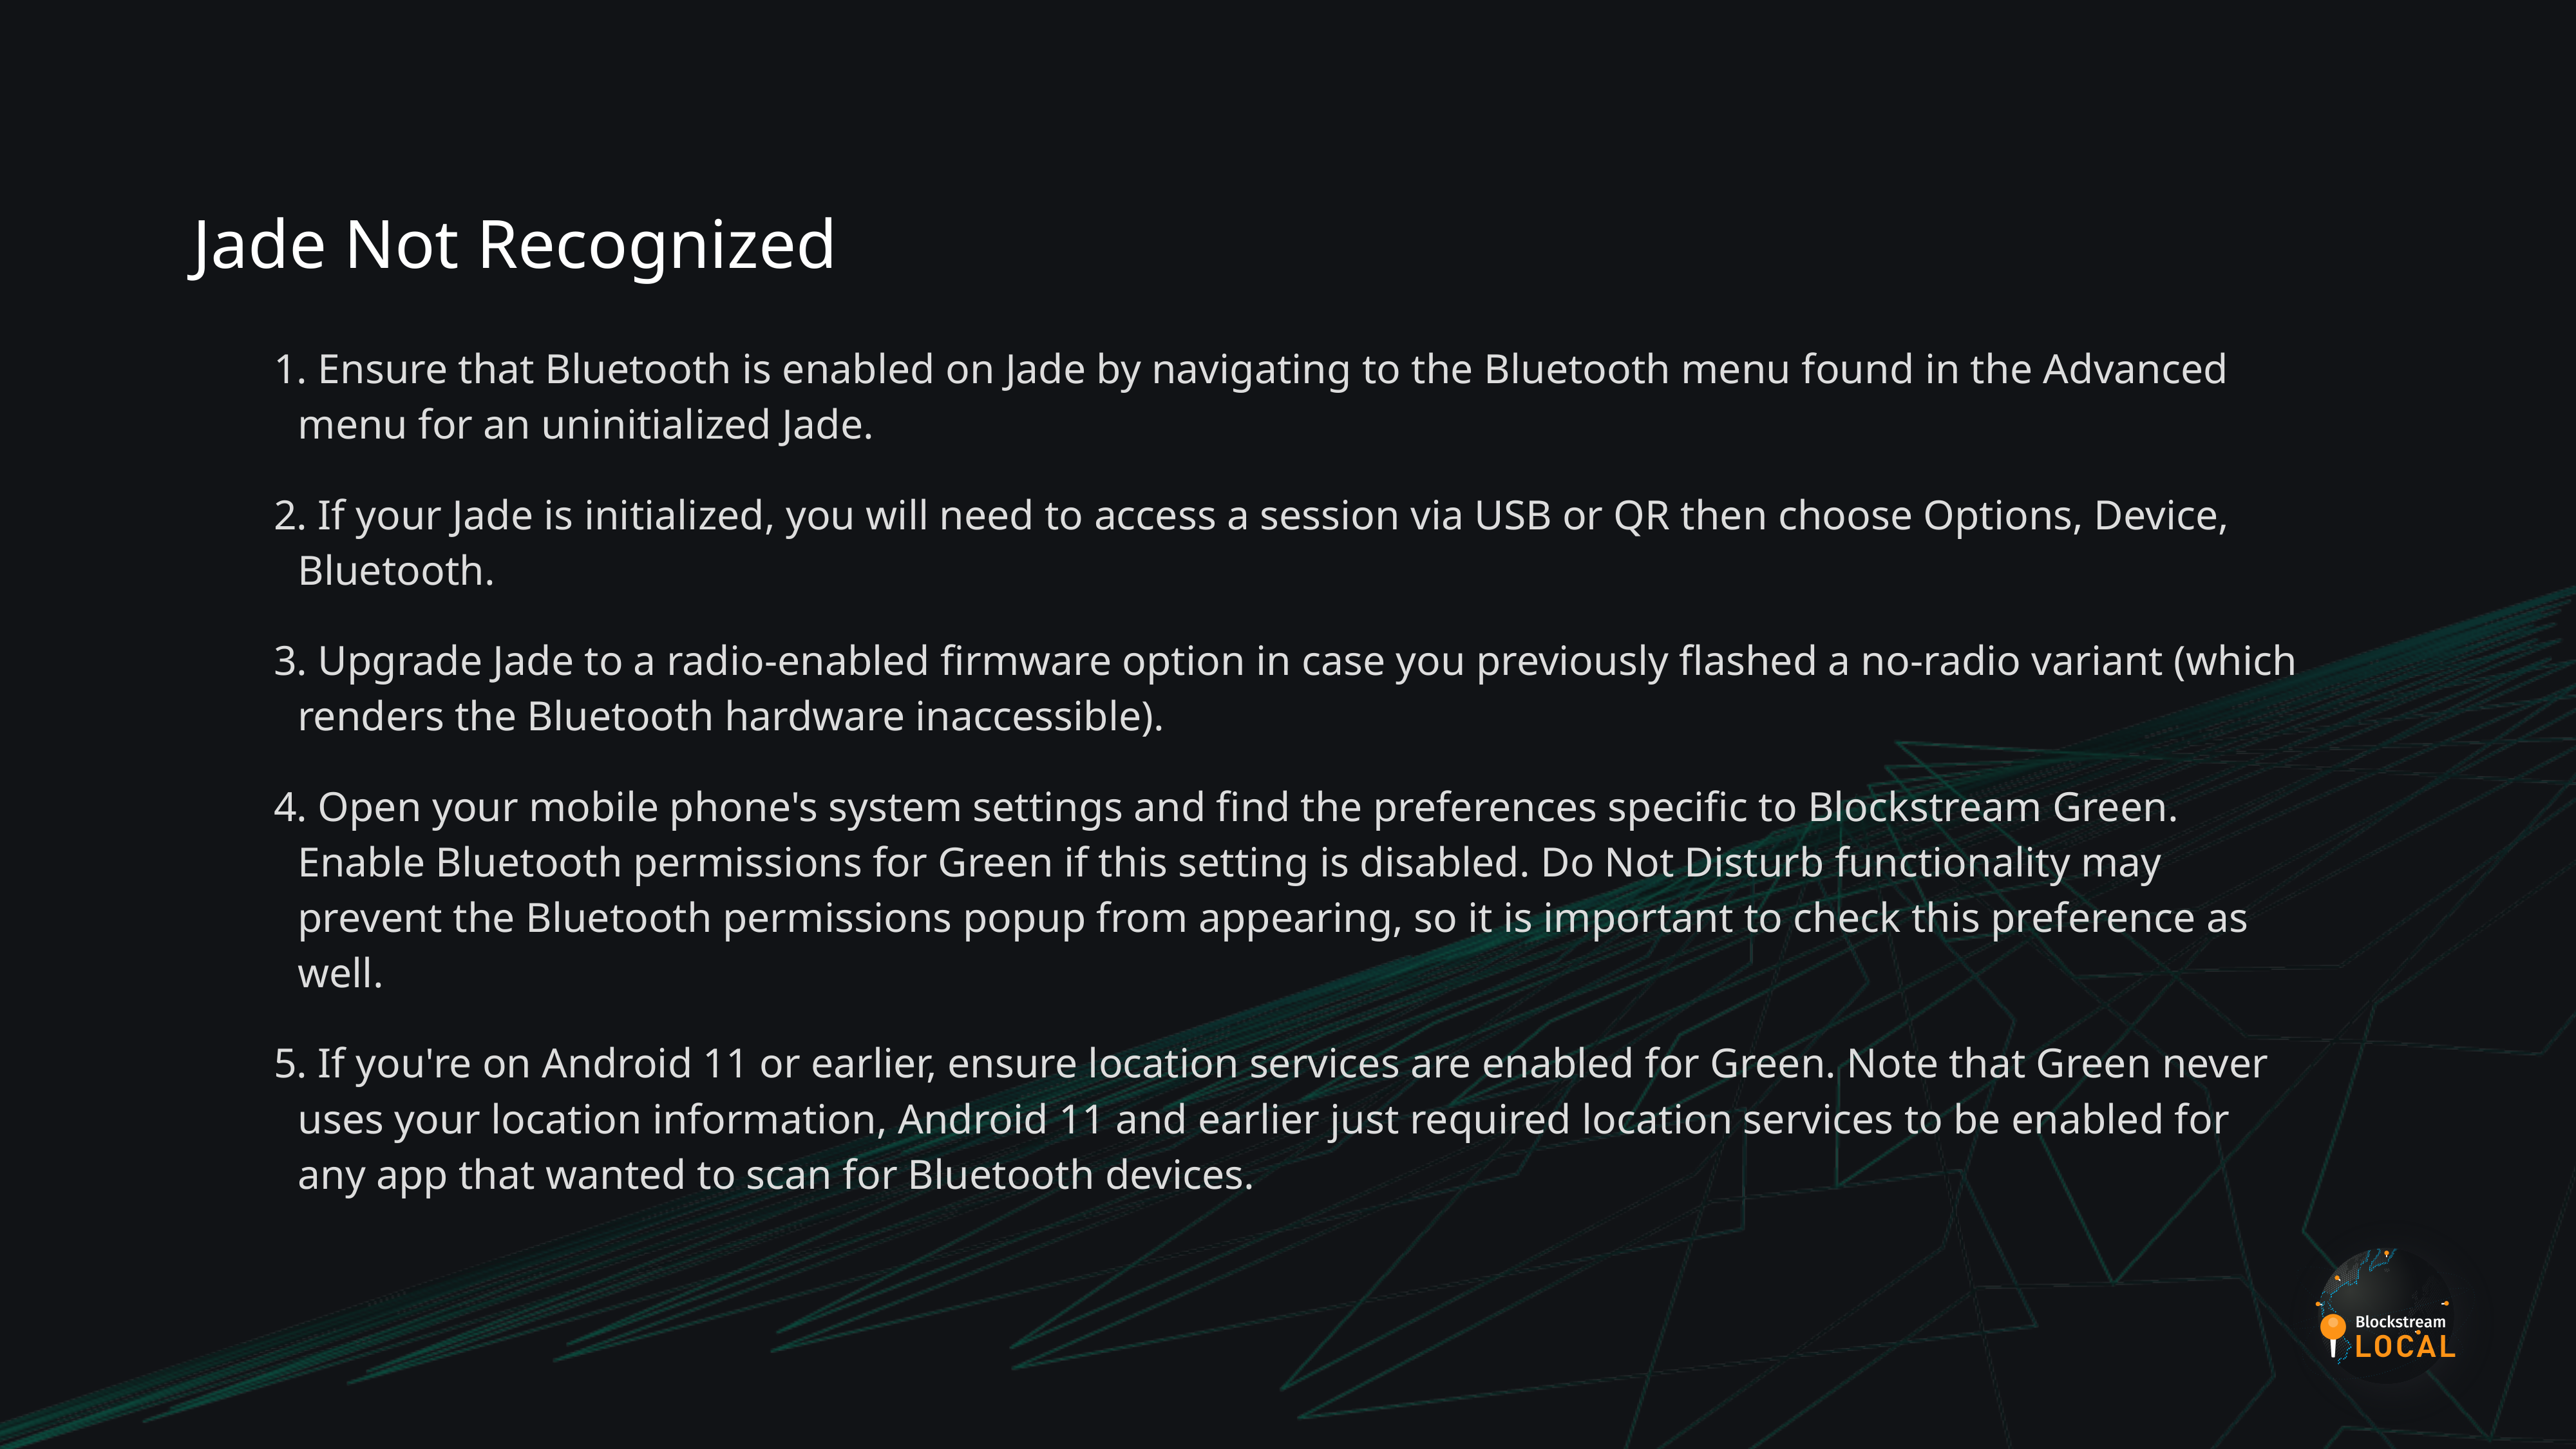

# Jade Not Recognized
 Ensure that Bluetooth is enabled on Jade by navigating to the Bluetooth menu found in the Advanced menu for an uninitialized Jade.
 If your Jade is initialized, you will need to access a session via USB or QR then choose Options, Device, Bluetooth.
 Upgrade Jade to a radio-enabled firmware option in case you previously flashed a no-radio variant (which renders the Bluetooth hardware inaccessible).
 Open your mobile phone's system settings and find the preferences specific to Blockstream Green. Enable Bluetooth permissions for Green if this setting is disabled. Do Not Disturb functionality may prevent the Bluetooth permissions popup from appearing, so it is important to check this preference as well.
 If you're on Android 11 or earlier, ensure location services are enabled for Green. Note that Green never uses your location information, Android 11 and earlier just required location services to be enabled for any app that wanted to scan for Bluetooth devices.